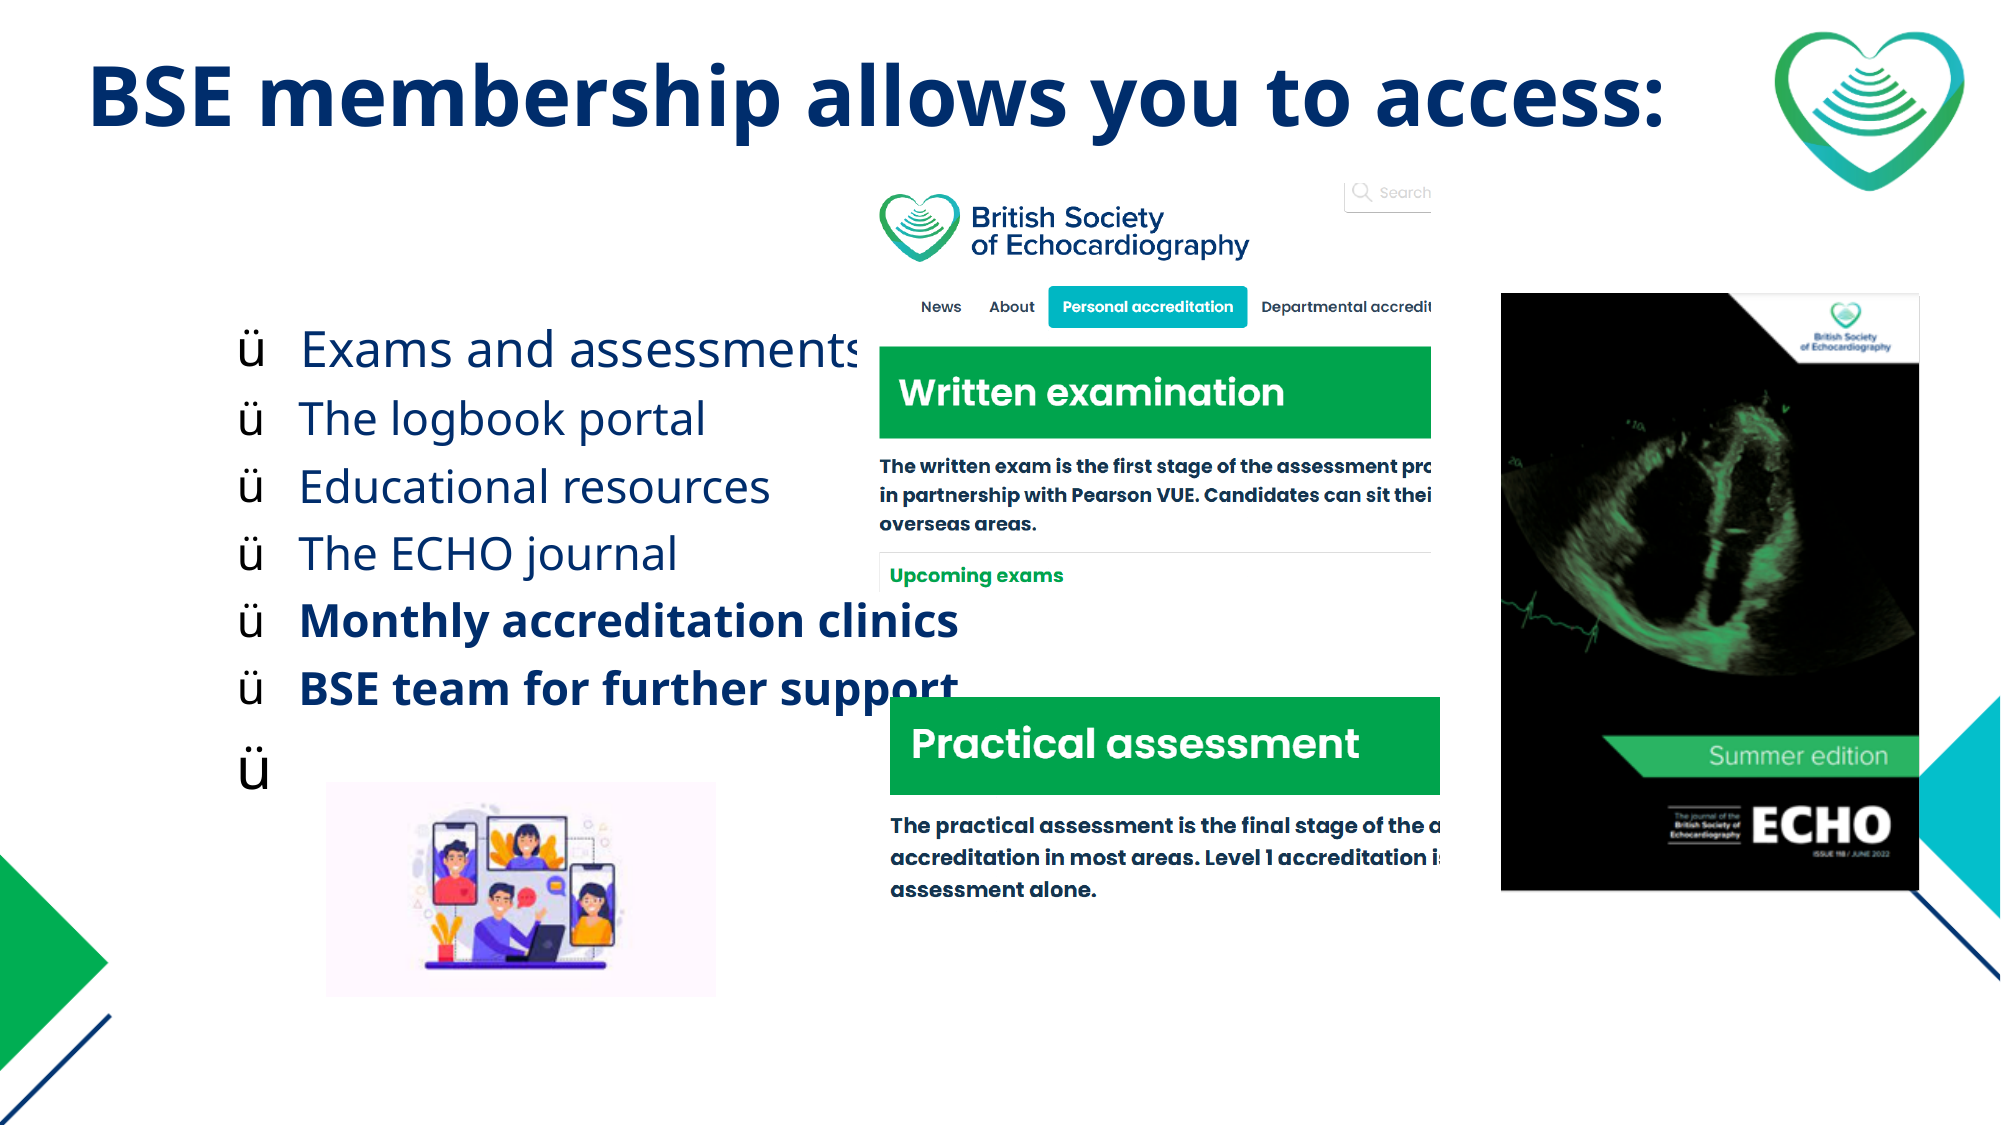

# BSE membership allows you to access:
 Exams and assessments
 The logbook portal
 Educational resources
 The ECHO journal
 Monthly accreditation clinics
 BSE team for further support